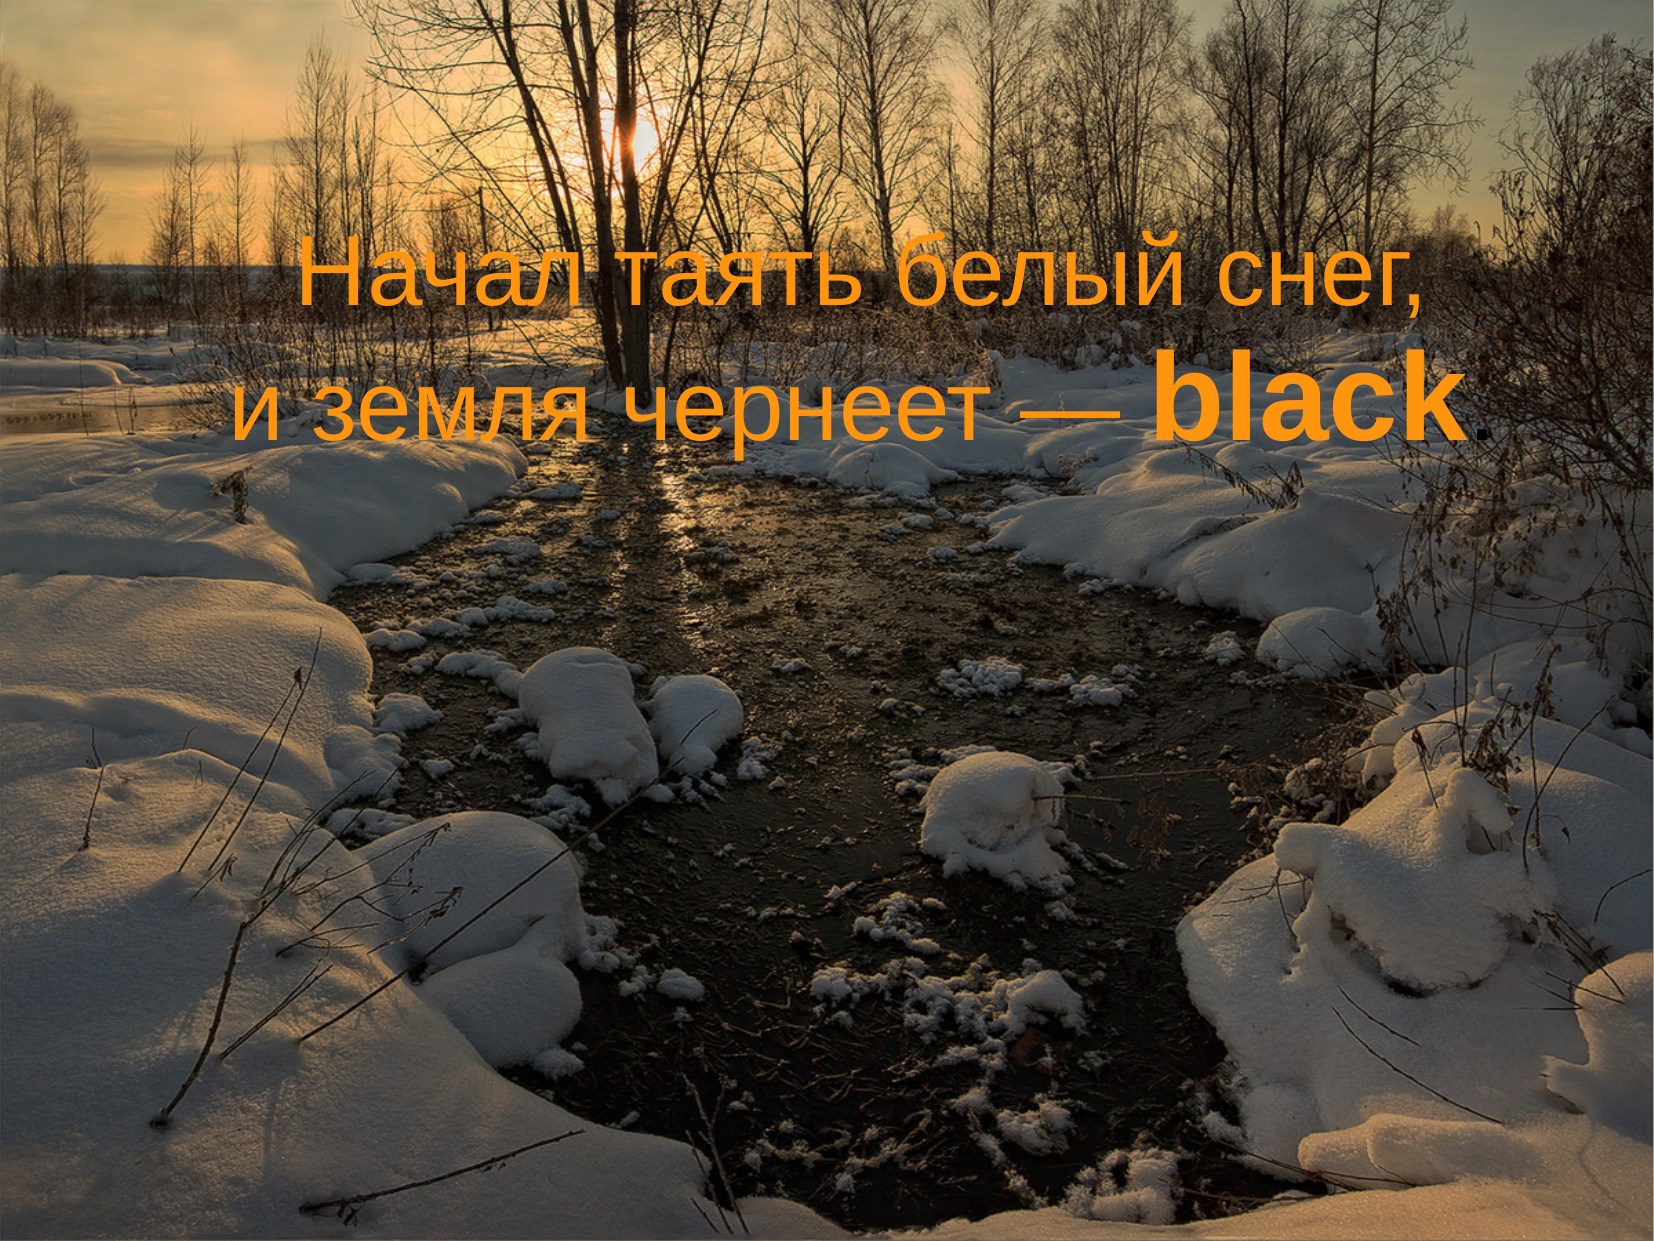

# Начал таять белый снег,
и земля чернеет — black.